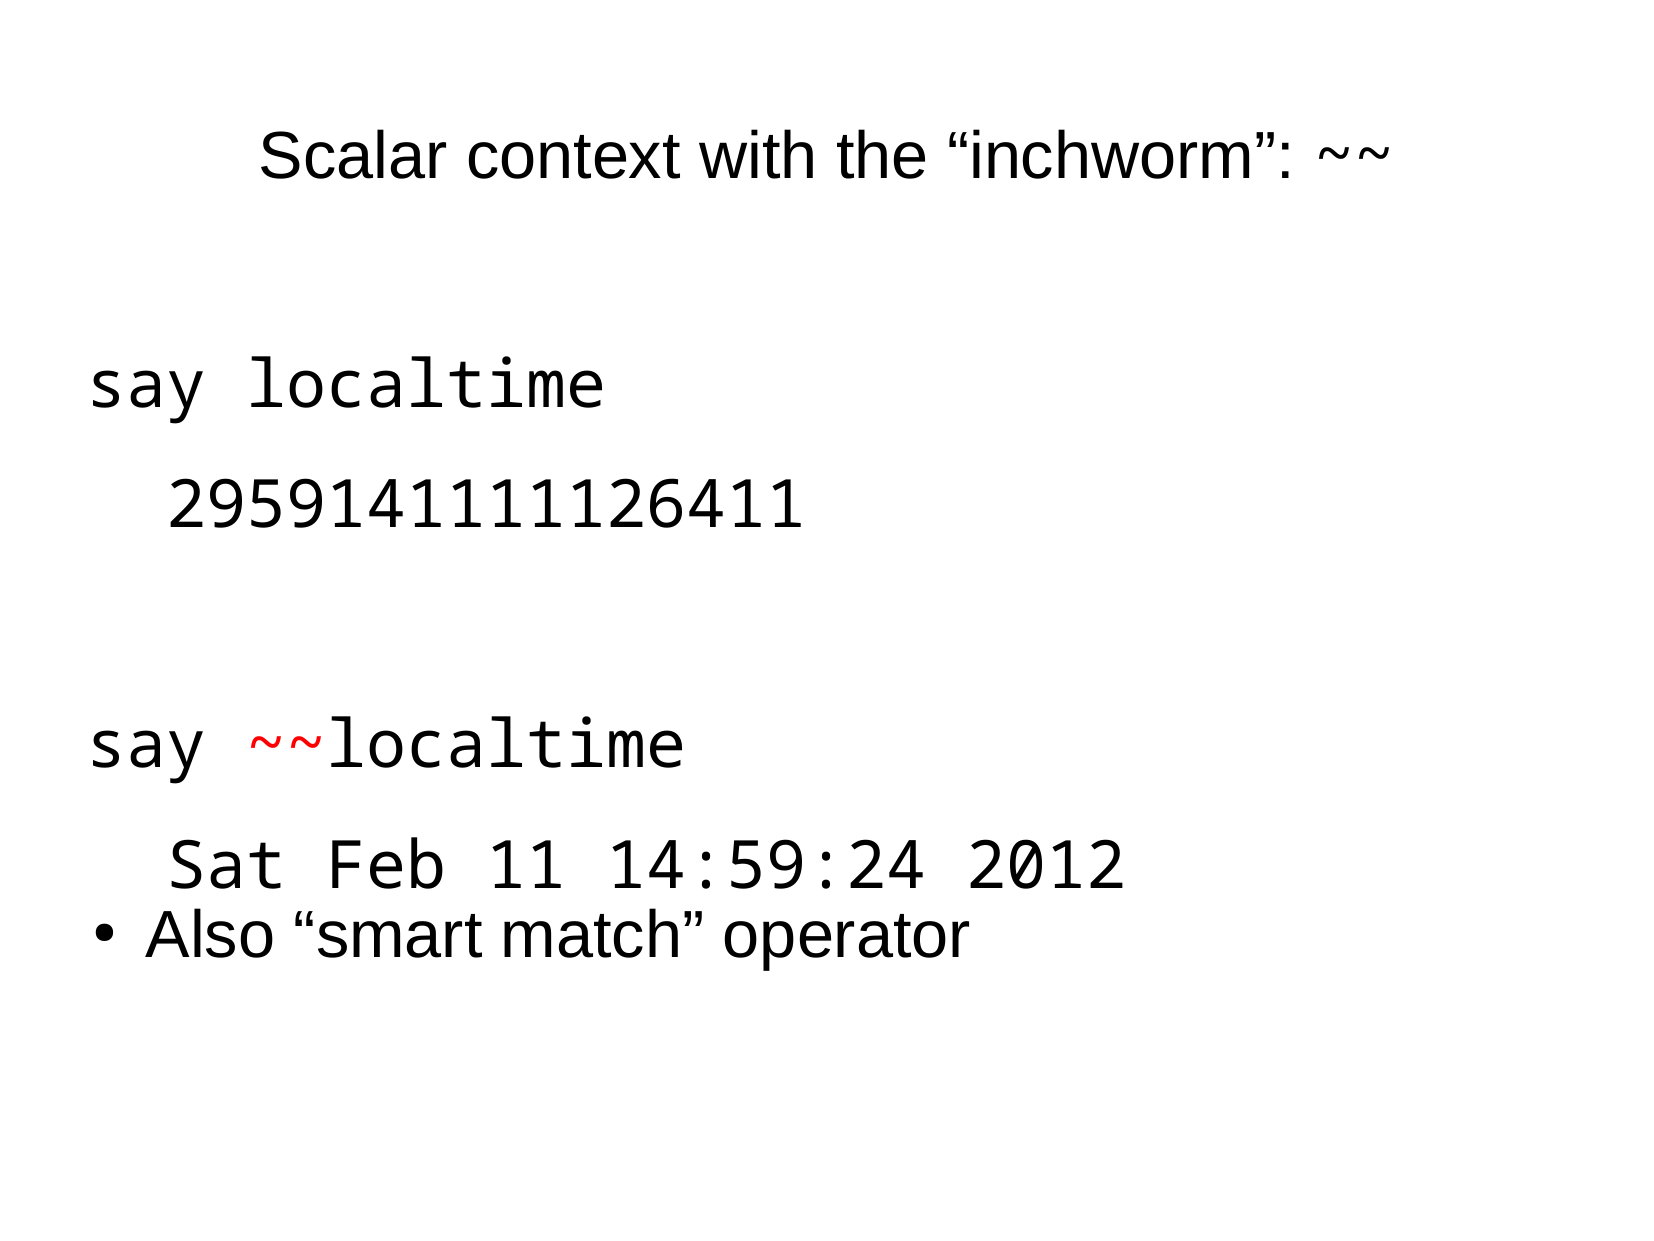

# Scalar context with the “inchworm”: ~~
say localtime
 2959141111126411
say ~~localtime
 Sat Feb 11 14:59:24 2012
Also “smart match” operator